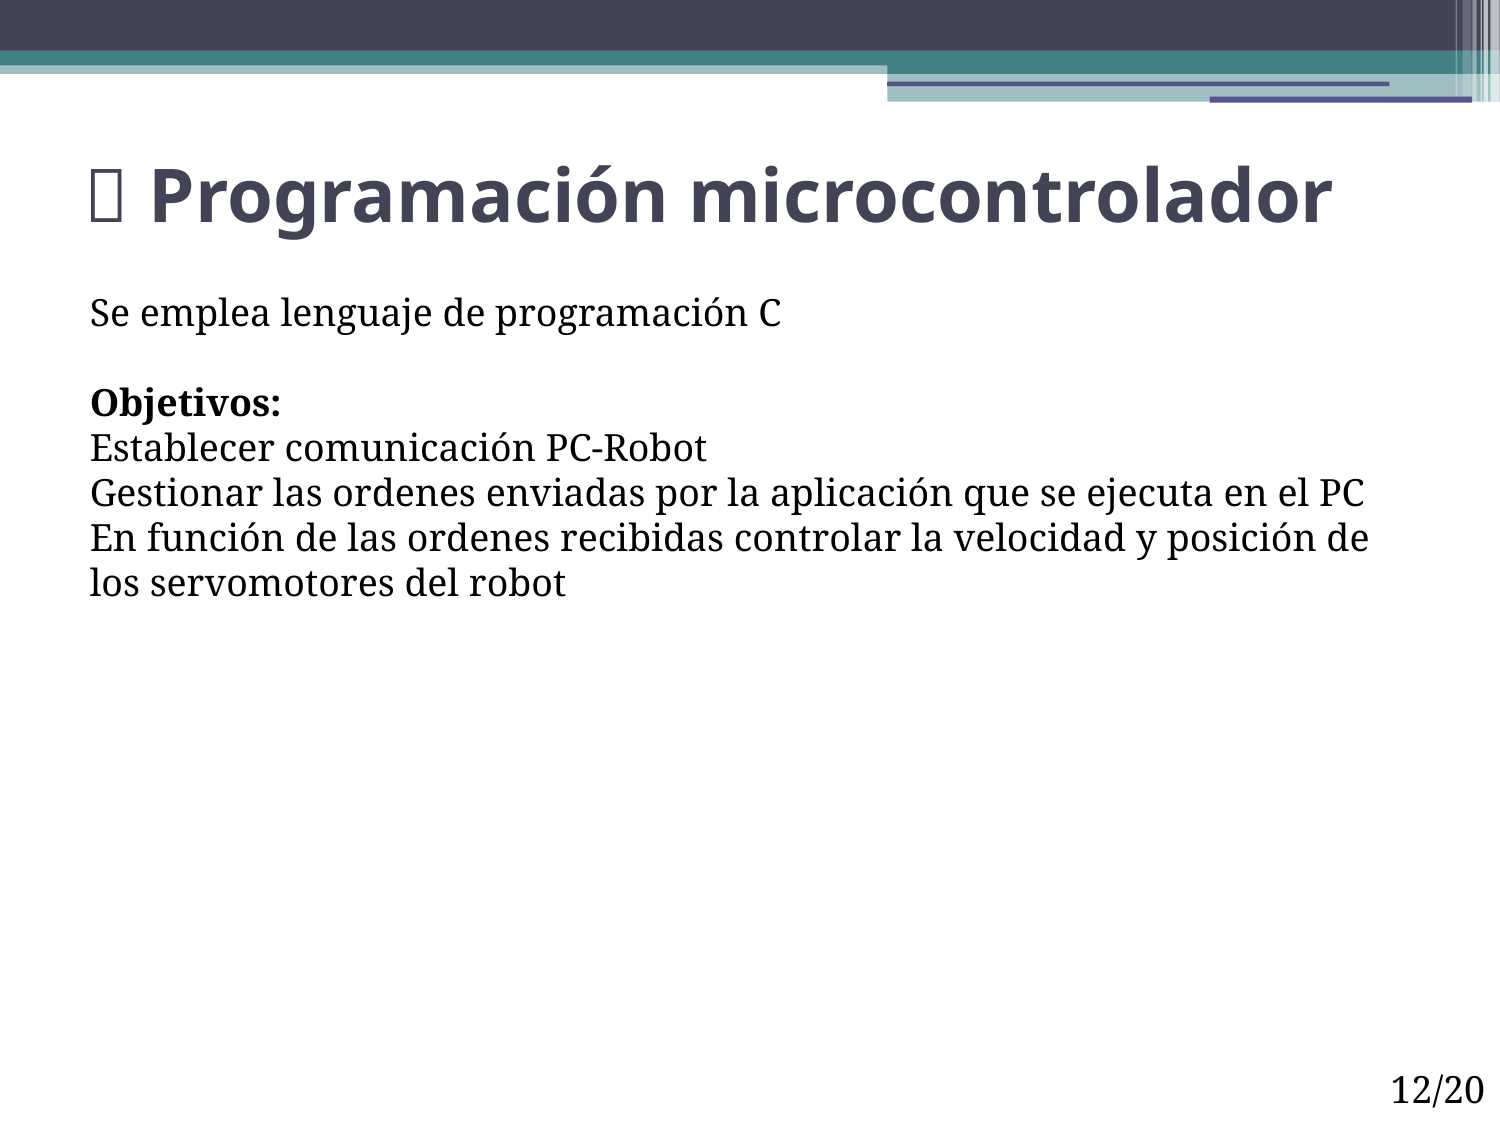

#  Programación microcontrolador
Se emplea lenguaje de programación C
Objetivos:
Establecer comunicación PC-Robot
Gestionar las ordenes enviadas por la aplicación que se ejecuta en el PC
En función de las ordenes recibidas controlar la velocidad y posición de los servomotores del robot